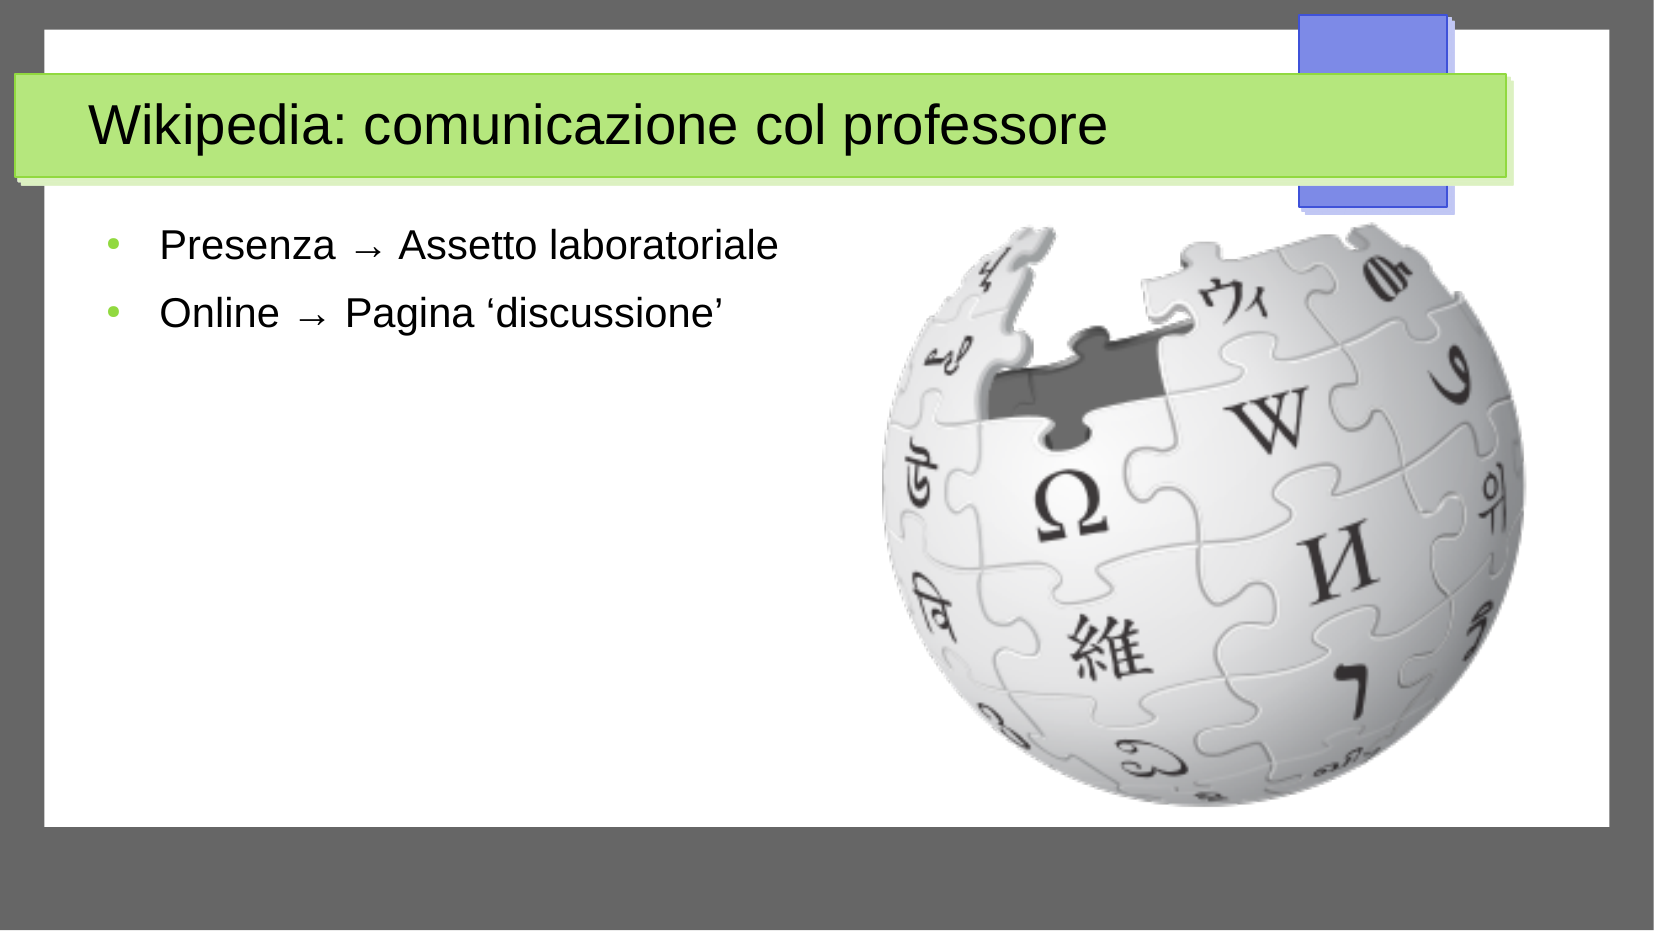

# Wikipedia: comunicazione col professore
Presenza → Assetto laboratoriale
Online → Pagina ‘discussione’